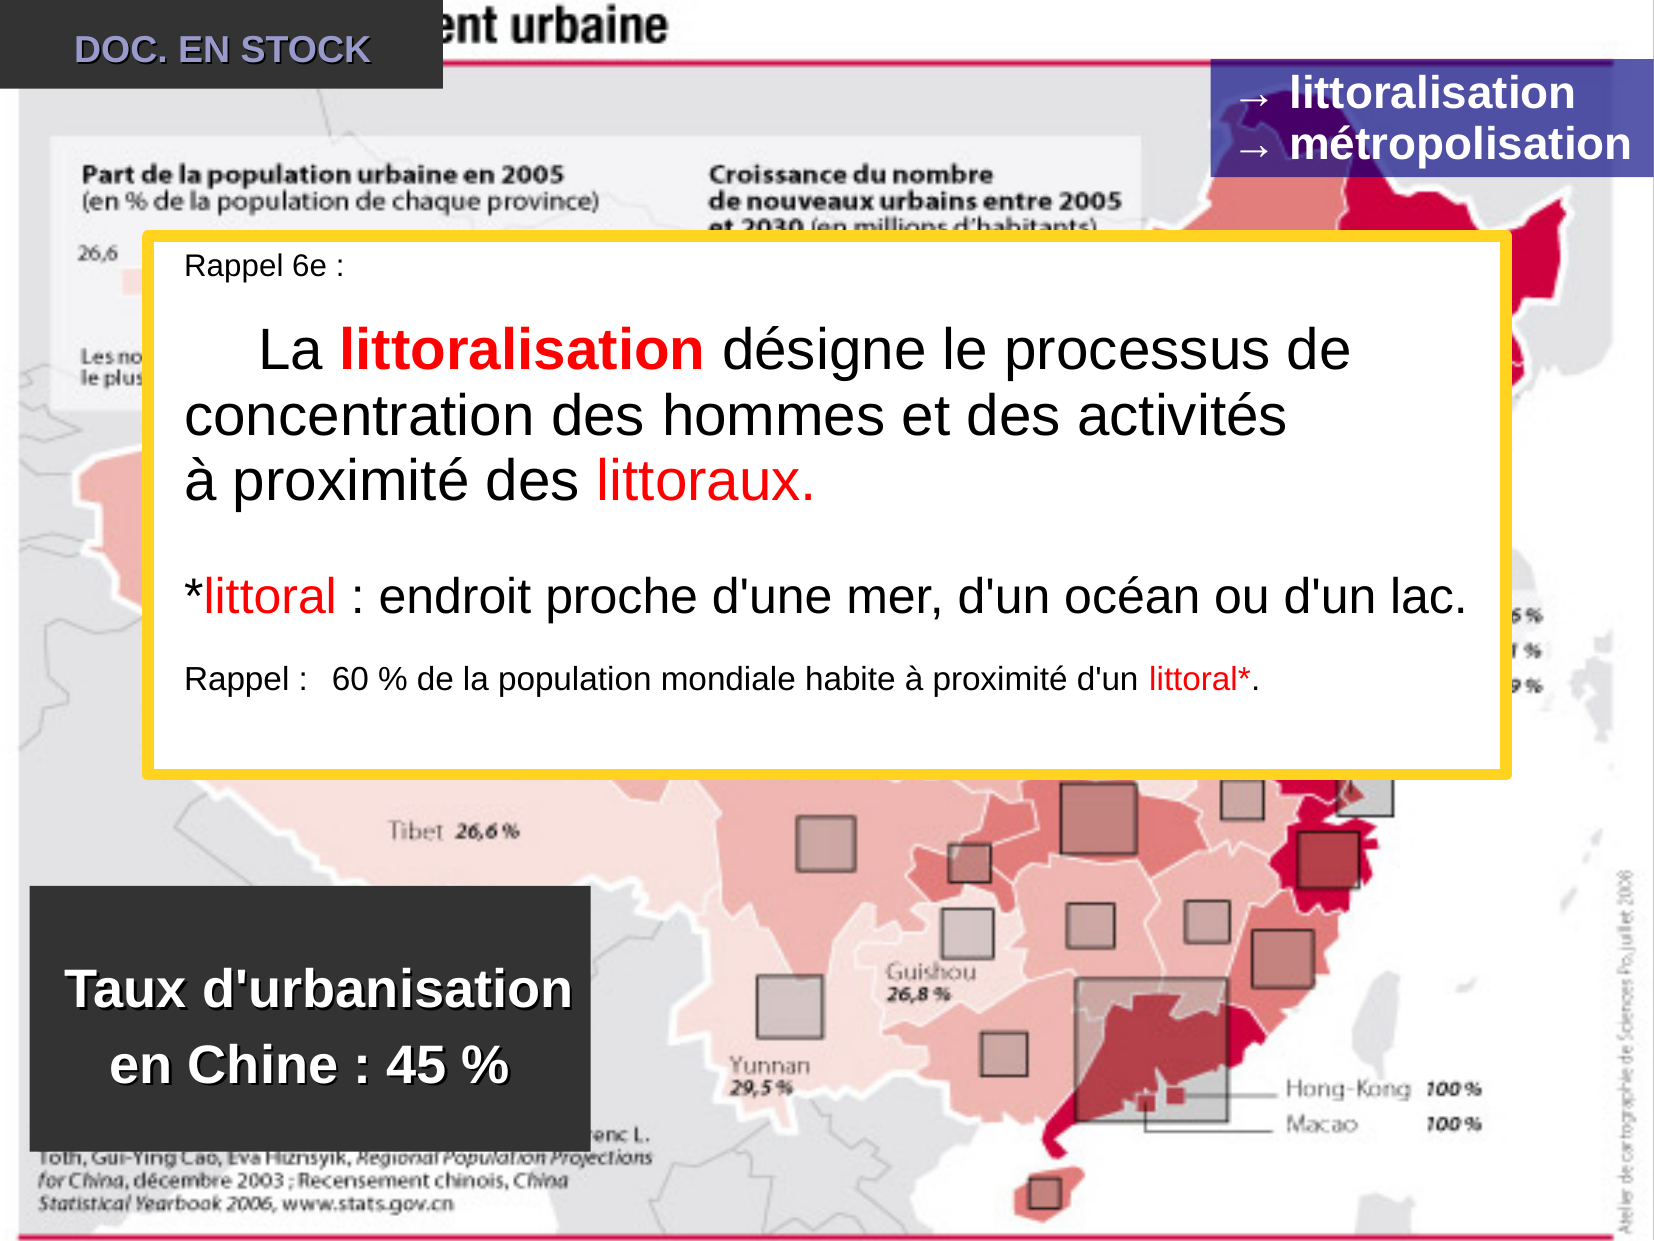

DOC. EN STOCK
#
→ littoralisation
→ métropolisation
Rappel 6e :
	La littoralisation désigne le processus de
concentration des hommes et des activités
à proximité des littoraux.
*littoral : endroit proche d'une mer, d'un océan ou d'un lac.
Rappel : 	60 % de la population mondiale habite à proximité d'un littoral*.
Taux d'urbanisation en Chine : 45 %